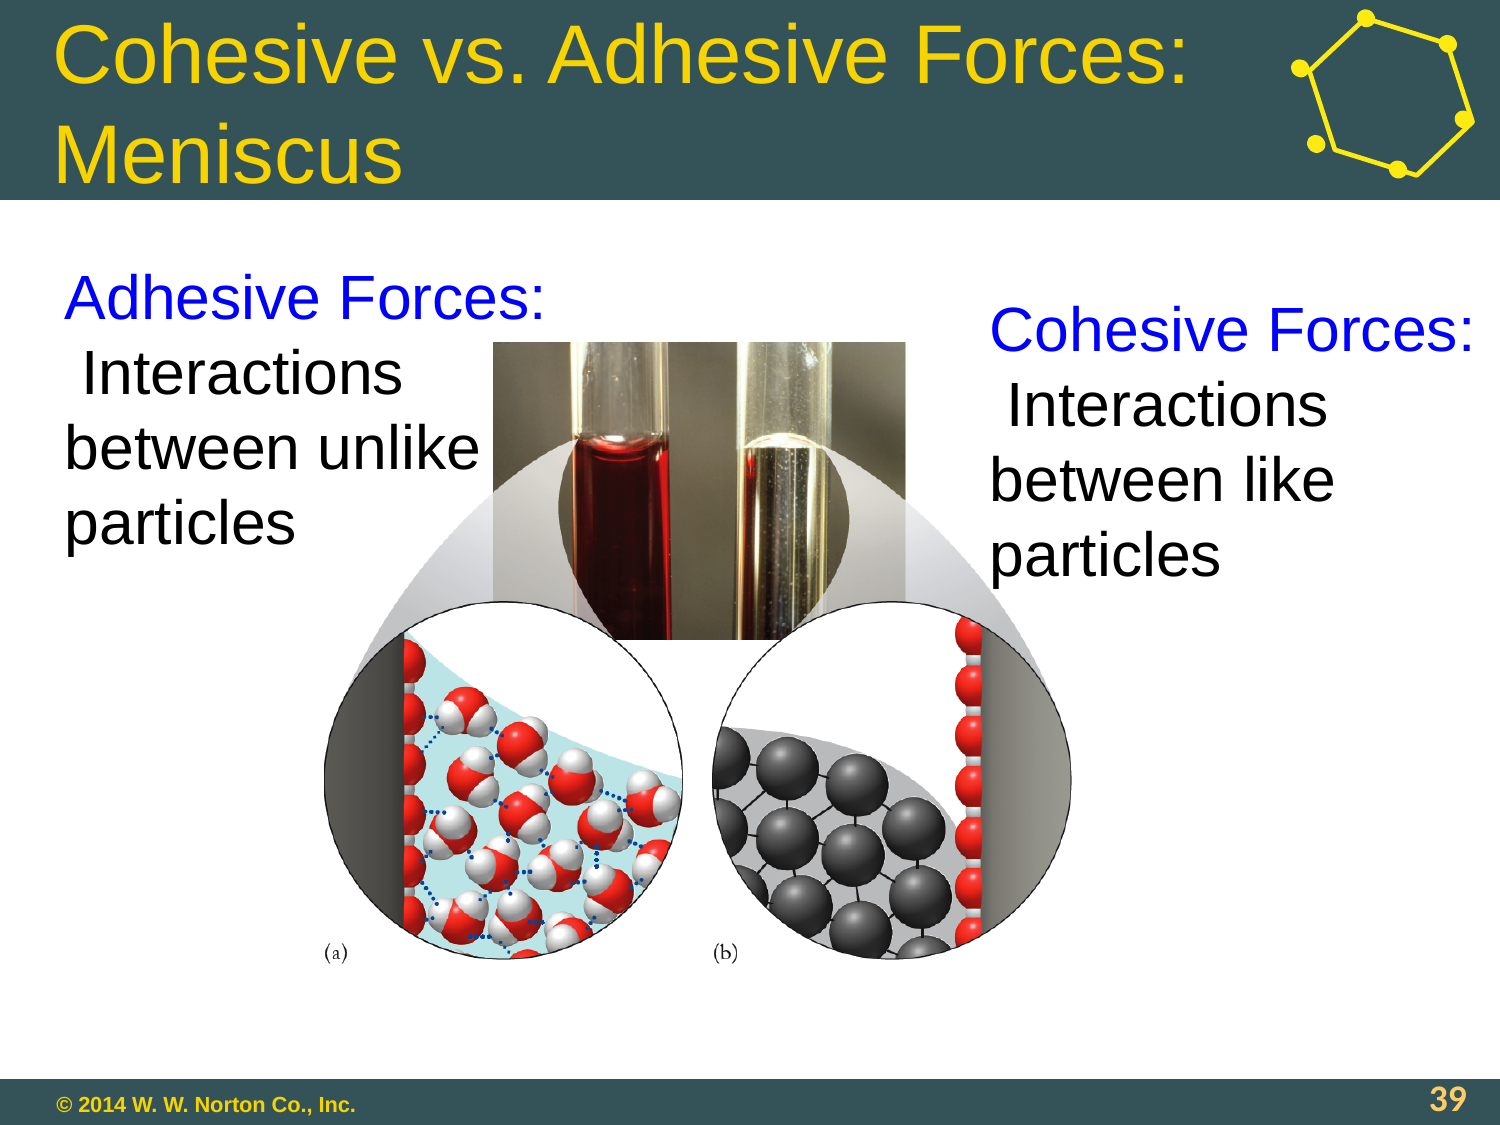

# Cohesive vs. Adhesive Forces: Meniscus
Adhesive Forces: Interactions between unlike particles
Cohesive Forces: Interactions between like particles